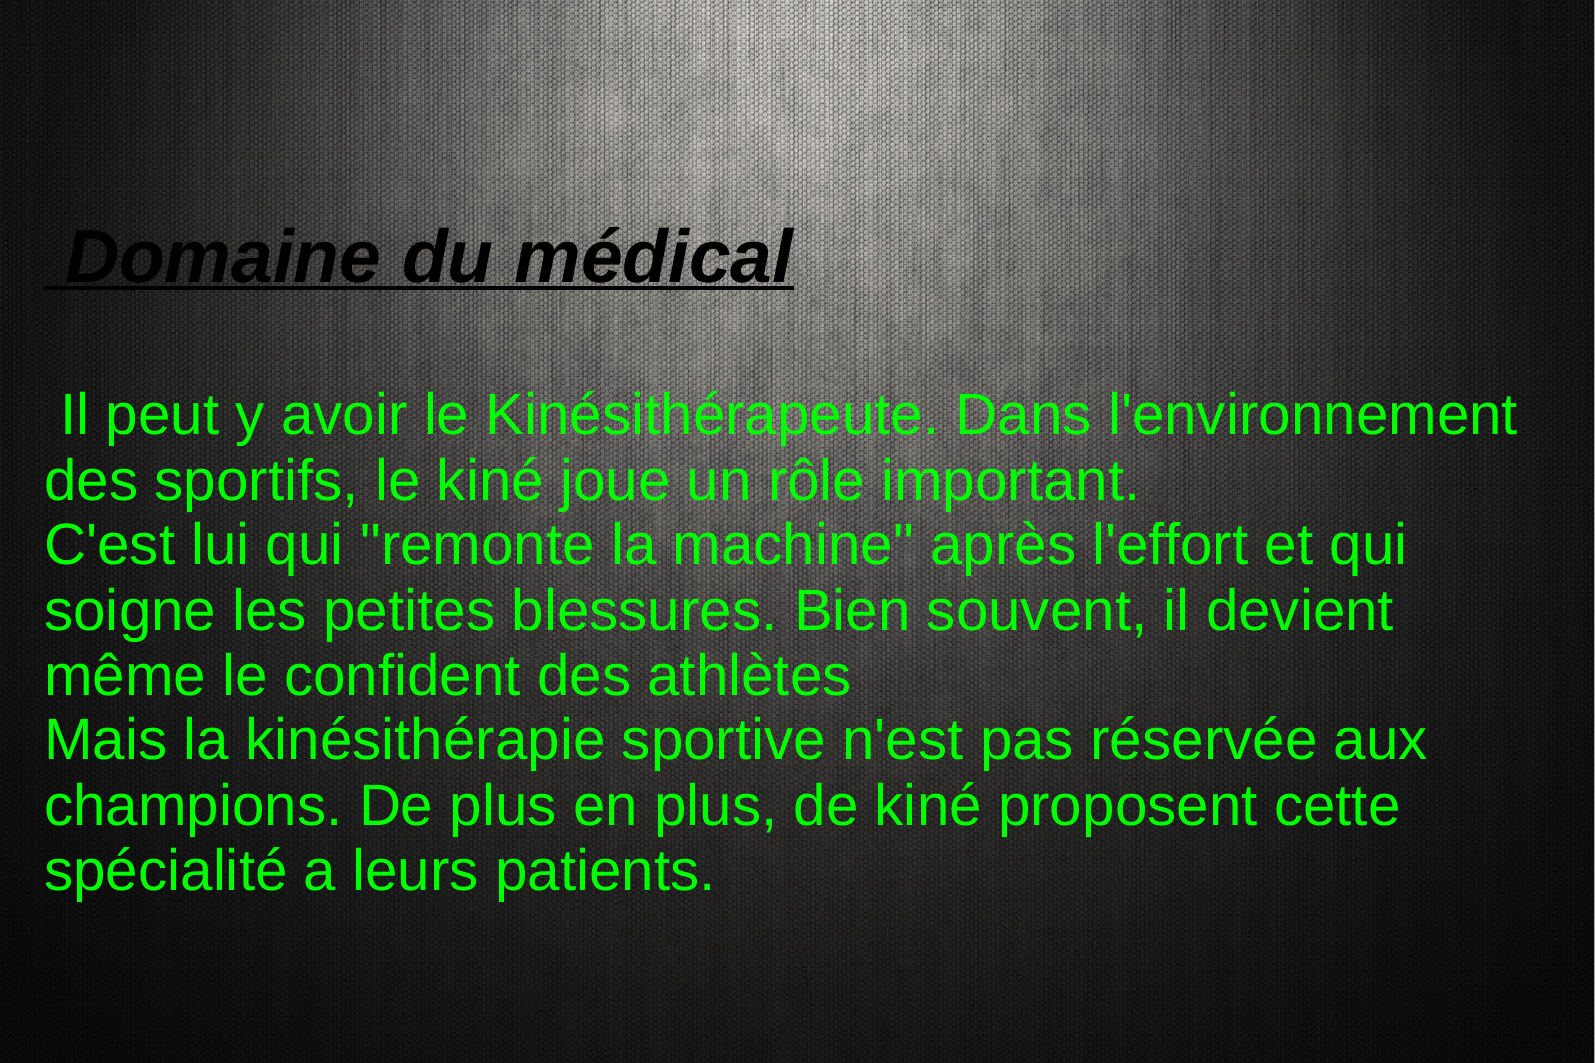

Domaine du médical
 Il peut y avoir le Kinésithérapeute. Dans l'environnement des sportifs, le kiné joue un rôle important.
C'est lui qui "remonte la machine" après l'effort et qui soigne les petites blessures. Bien souvent, il devient même le confident des athlètes
Mais la kinésithérapie sportive n'est pas réservée aux champions. De plus en plus, de kiné proposent cette spécialité a leurs patients.